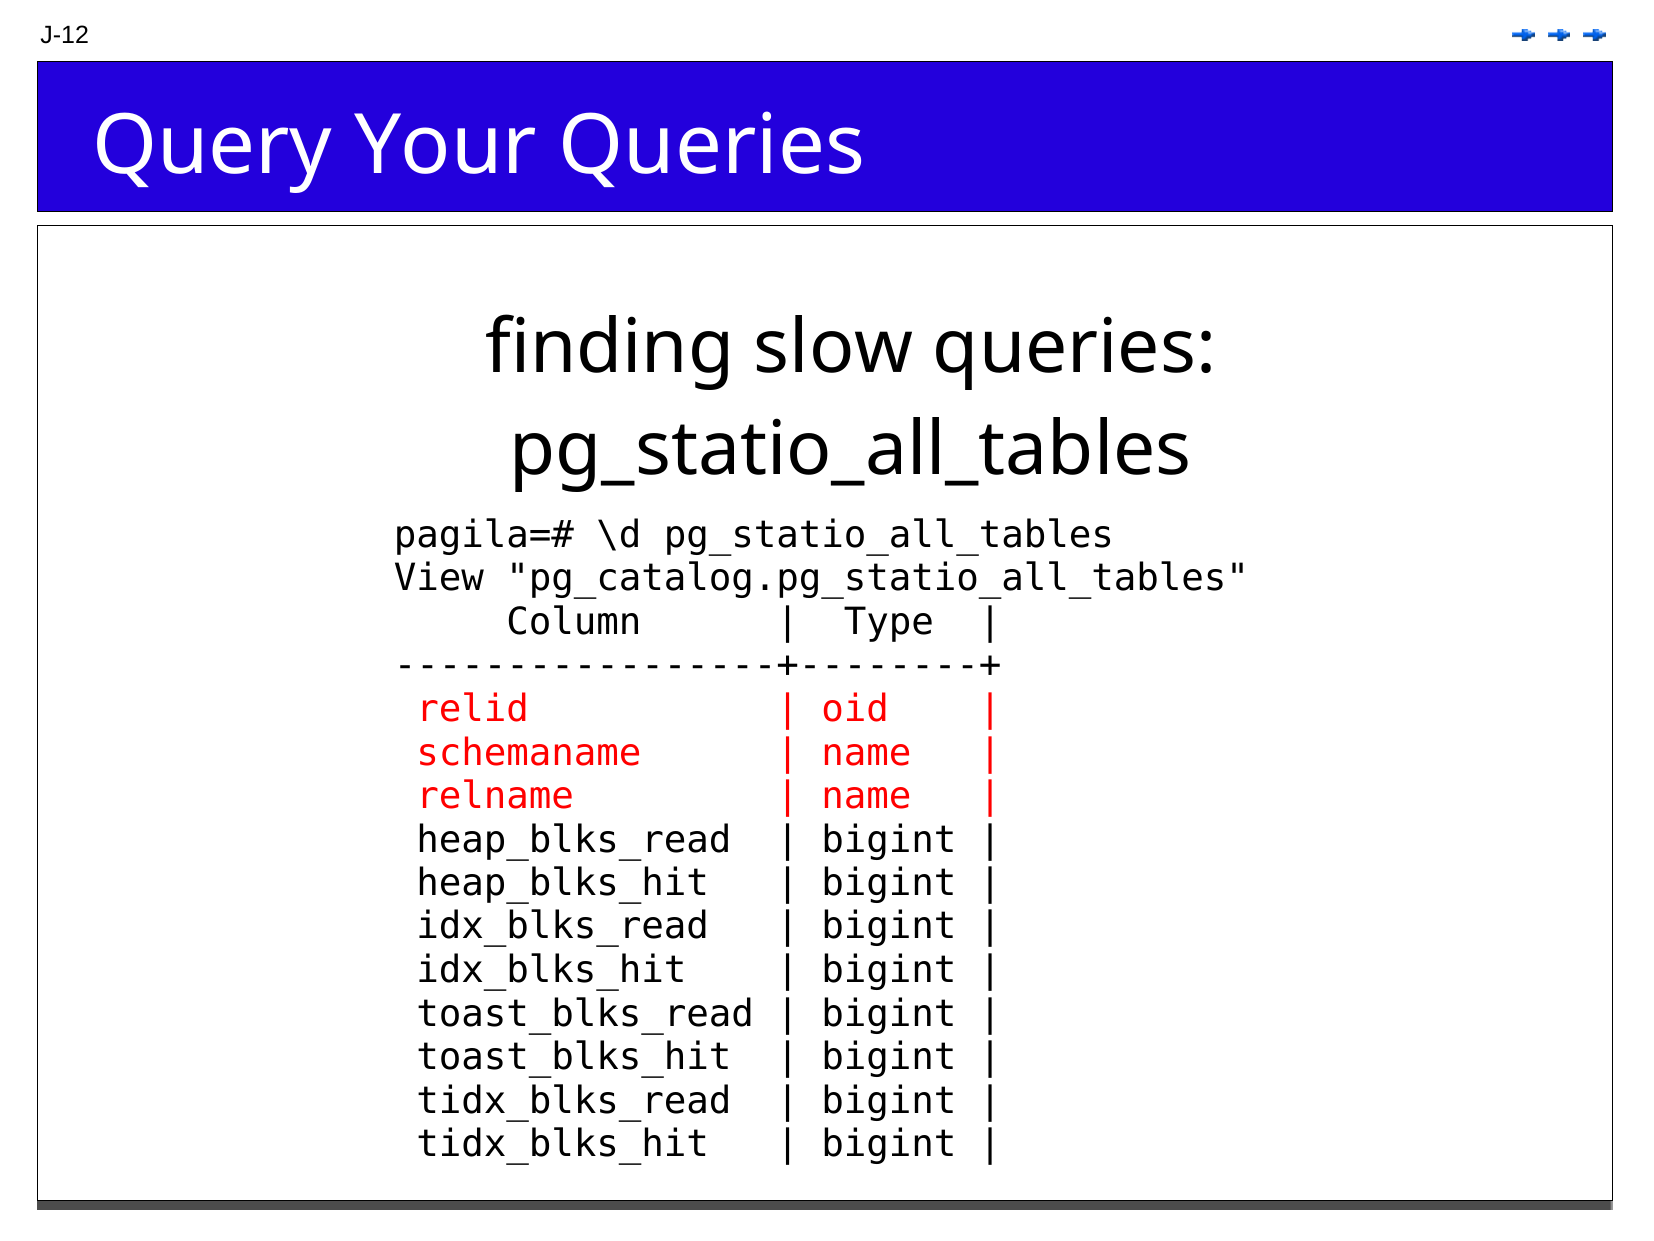

J-12
Query Your Queries
finding slow queries:
pg_statio_all_tables
pagila=# \d pg_statio_all_tables
View "pg_catalog.pg_statio_all_tables"
 Column | Type |
-----------------+--------+
 relid | oid |
 schemaname | name |
 relname | name |
 heap_blks_read | bigint |
 heap_blks_hit | bigint |
 idx_blks_read | bigint |
 idx_blks_hit | bigint |
 toast_blks_read | bigint |
 toast_blks_hit | bigint |
 tidx_blks_read | bigint |
 tidx_blks_hit | bigint |